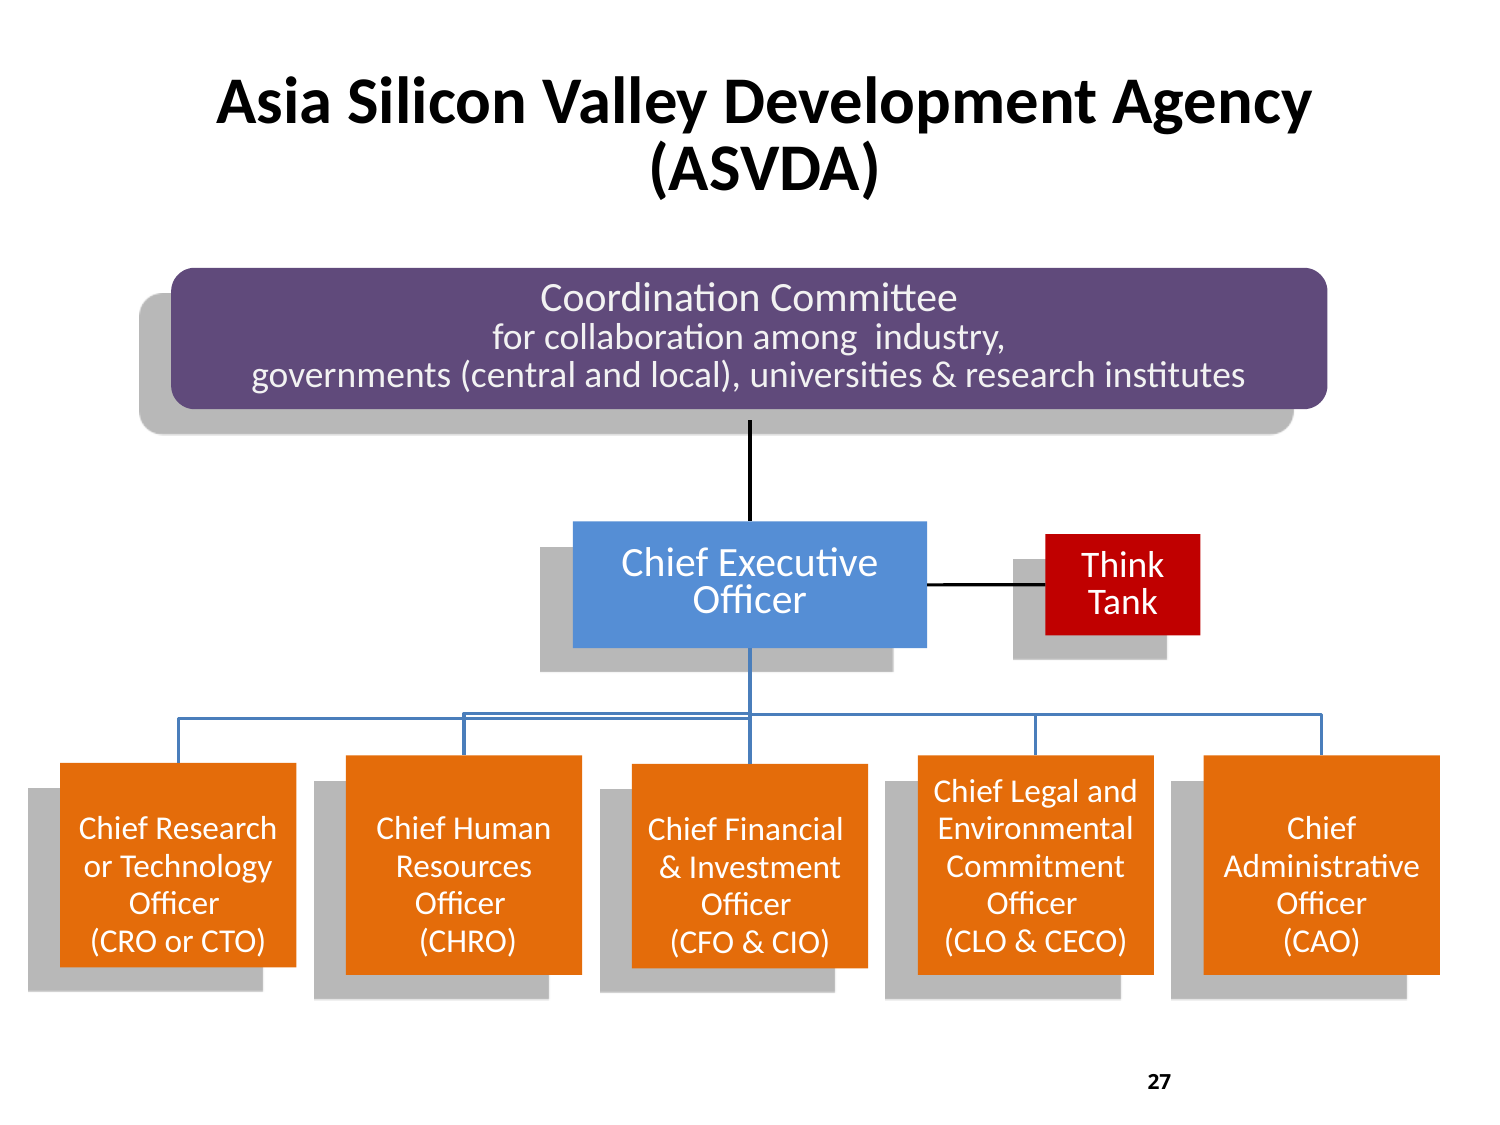

# Asia Silicon Valley Development Agency (ASVDA)
Coordination Committee
 for collaboration among industry,
governments (central and local), universities & research institutes
Chief Executive Officer
Think Tank
Chief Human Resources Officer
 (CHRO)
Chief Legal and Environmental Commitment Officer
(CLO & CECO)
Chief Administrative Officer
(CAO)
Chief Research or Technology Officer
(CRO or CTO)
Chief Financial & Investment Officer
(CFO & CIO)
25